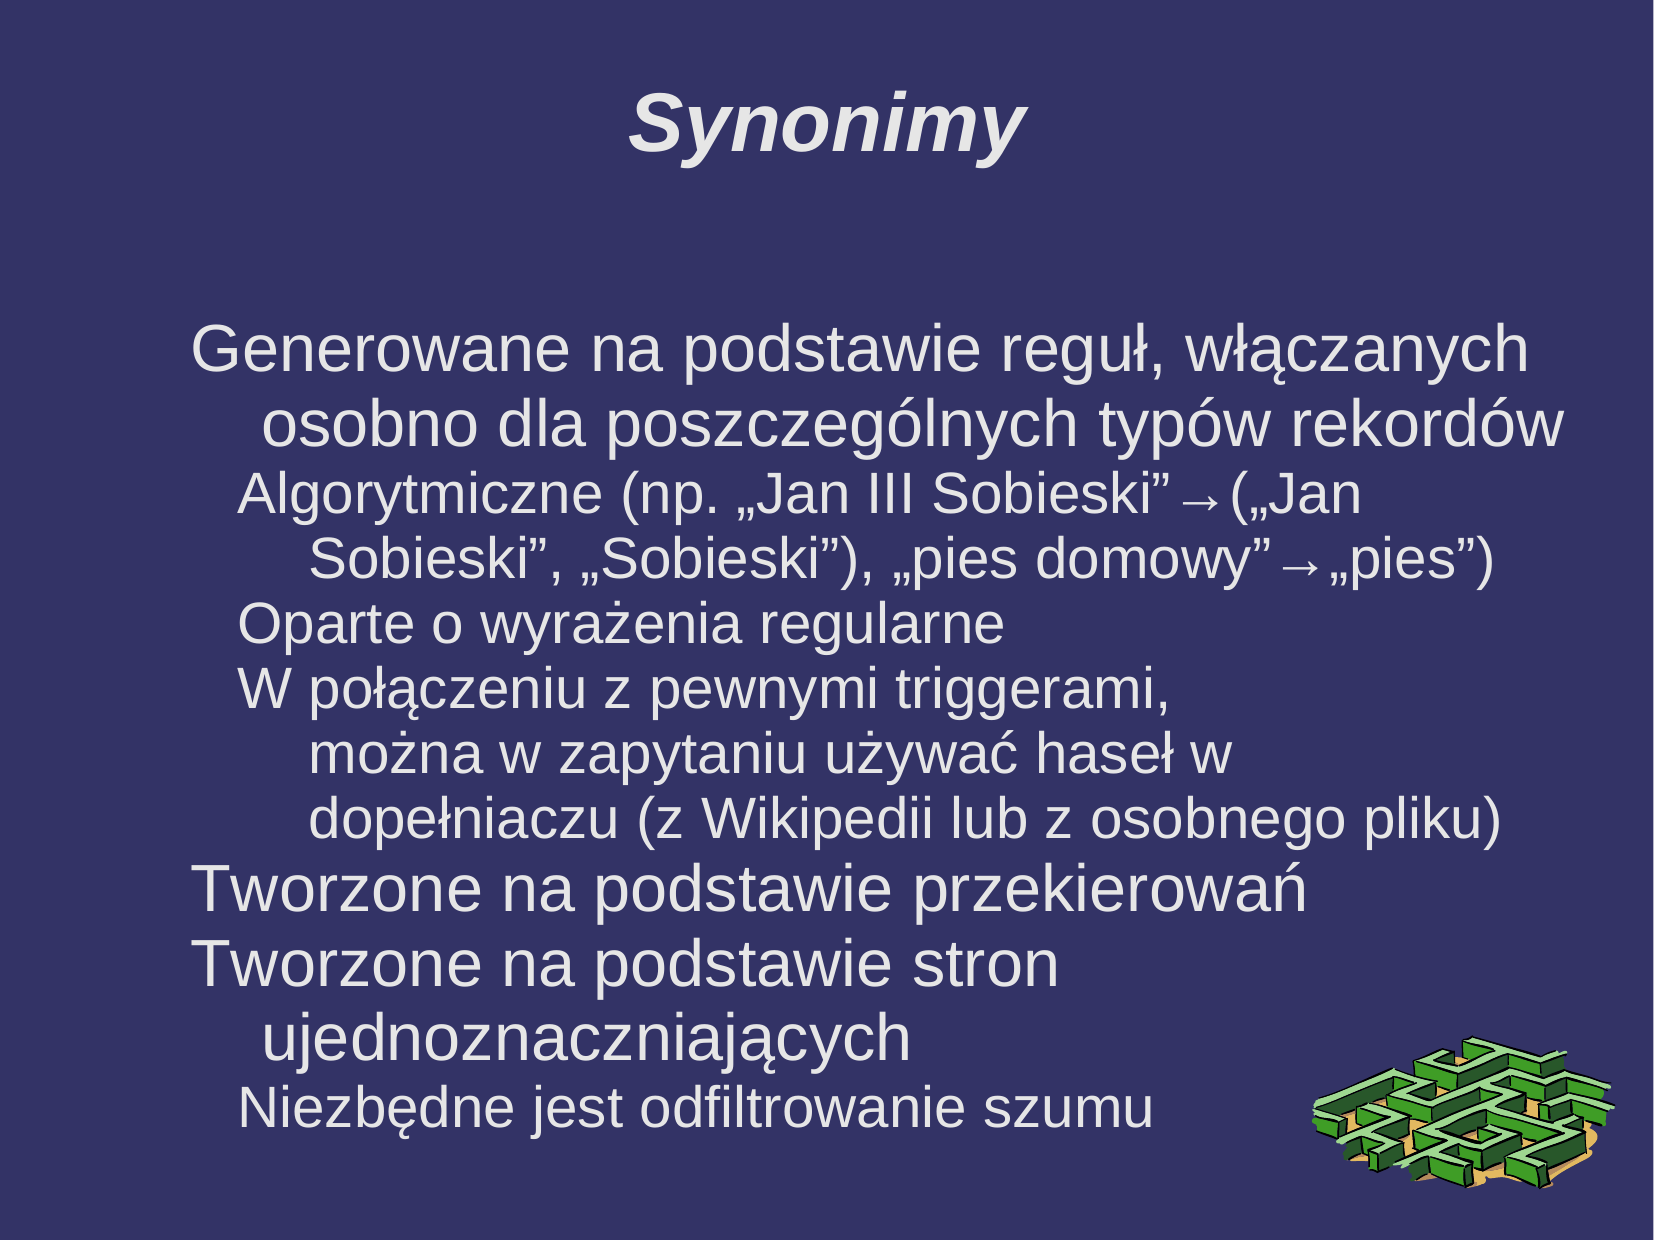

# Synonimy
Generowane na podstawie reguł, włączanych osobno dla poszczególnych typów rekordów
Algorytmiczne (np. „Jan III Sobieski”→(„Jan Sobieski”, „Sobieski”), „pies domowy”→„pies”)
Oparte o wyrażenia regularne
W połączeniu z pewnymi triggerami,
można w zapytaniu używać haseł w
dopełniaczu (z Wikipedii lub z osobnego pliku)
Tworzone na podstawie przekierowań
Tworzone na podstawie stron
ujednoznaczniających
Niezbędne jest odfiltrowanie szumu